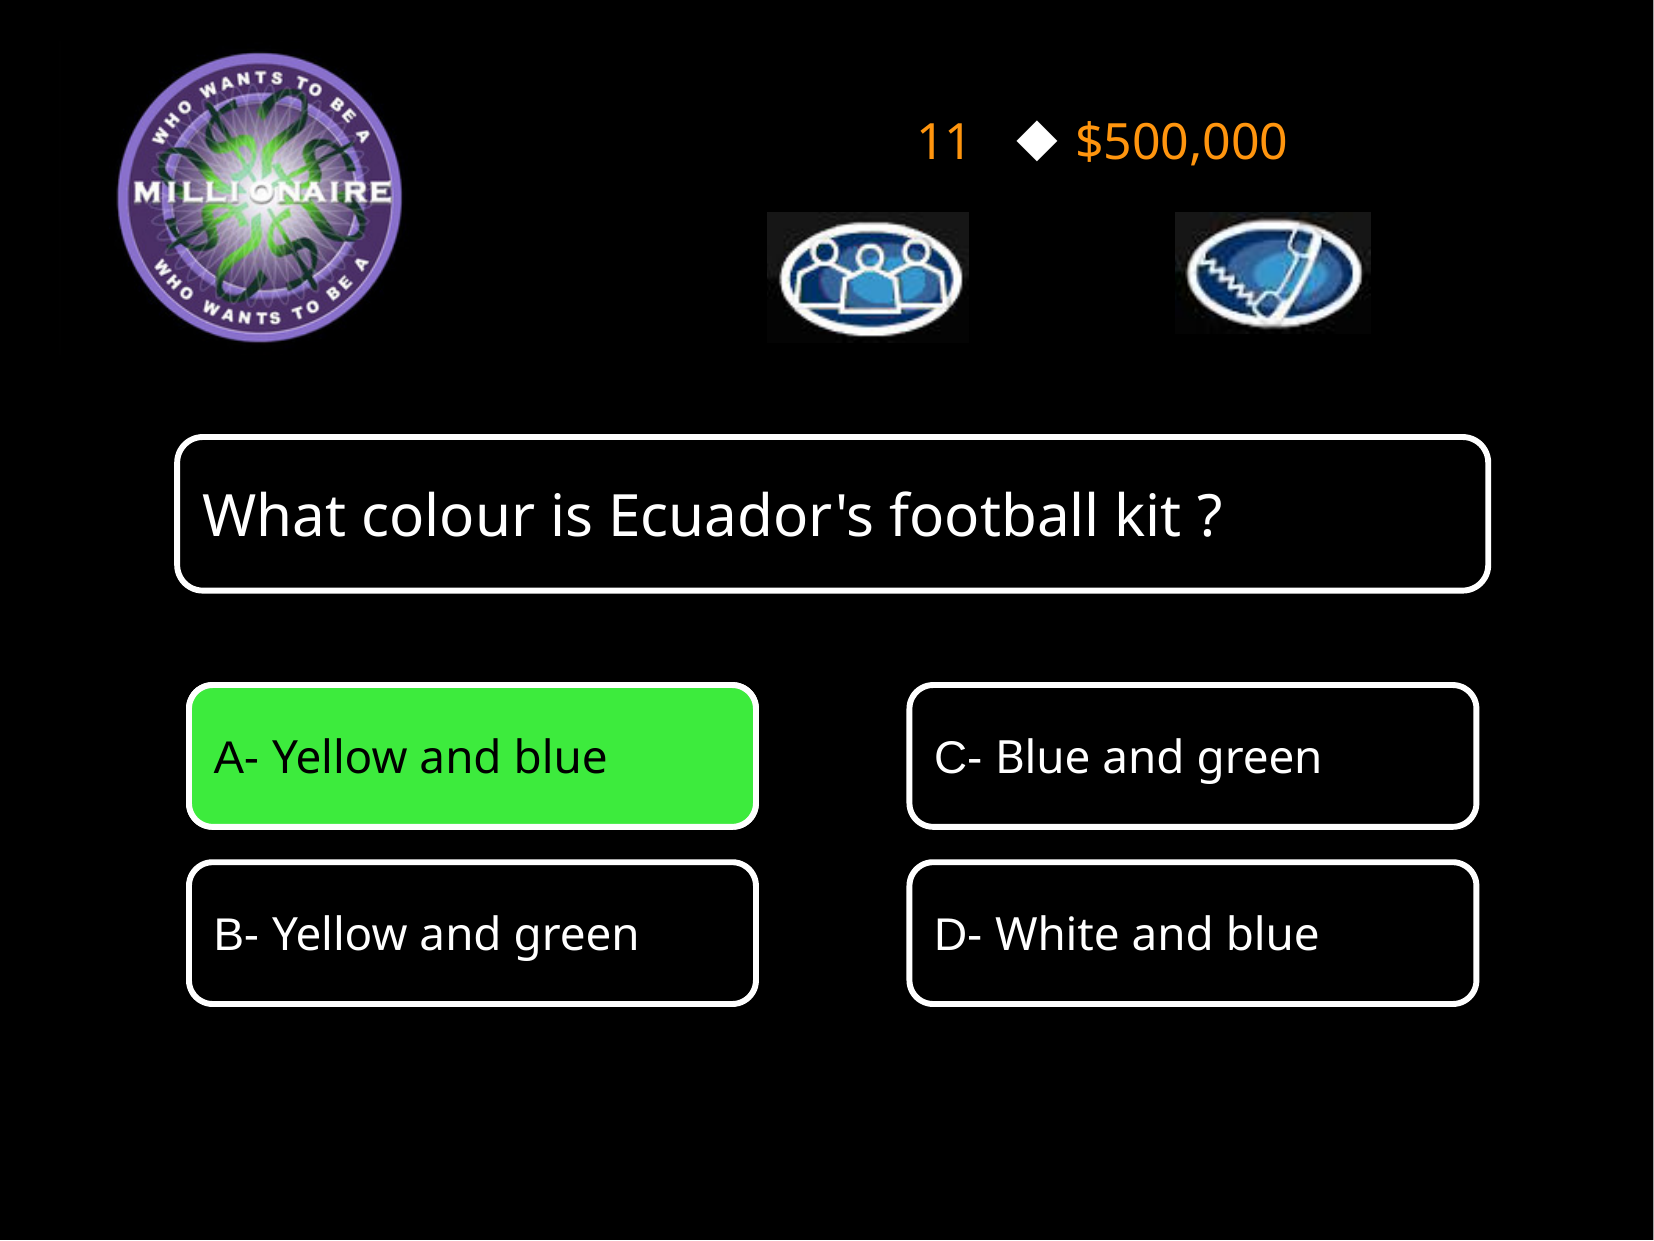

11  $500,000
What colour is Ecuador's football kit ?
A- Yellow and blue
A- Yellow and blue
C- Blue and green
B- Yellow and green
D- White and blue